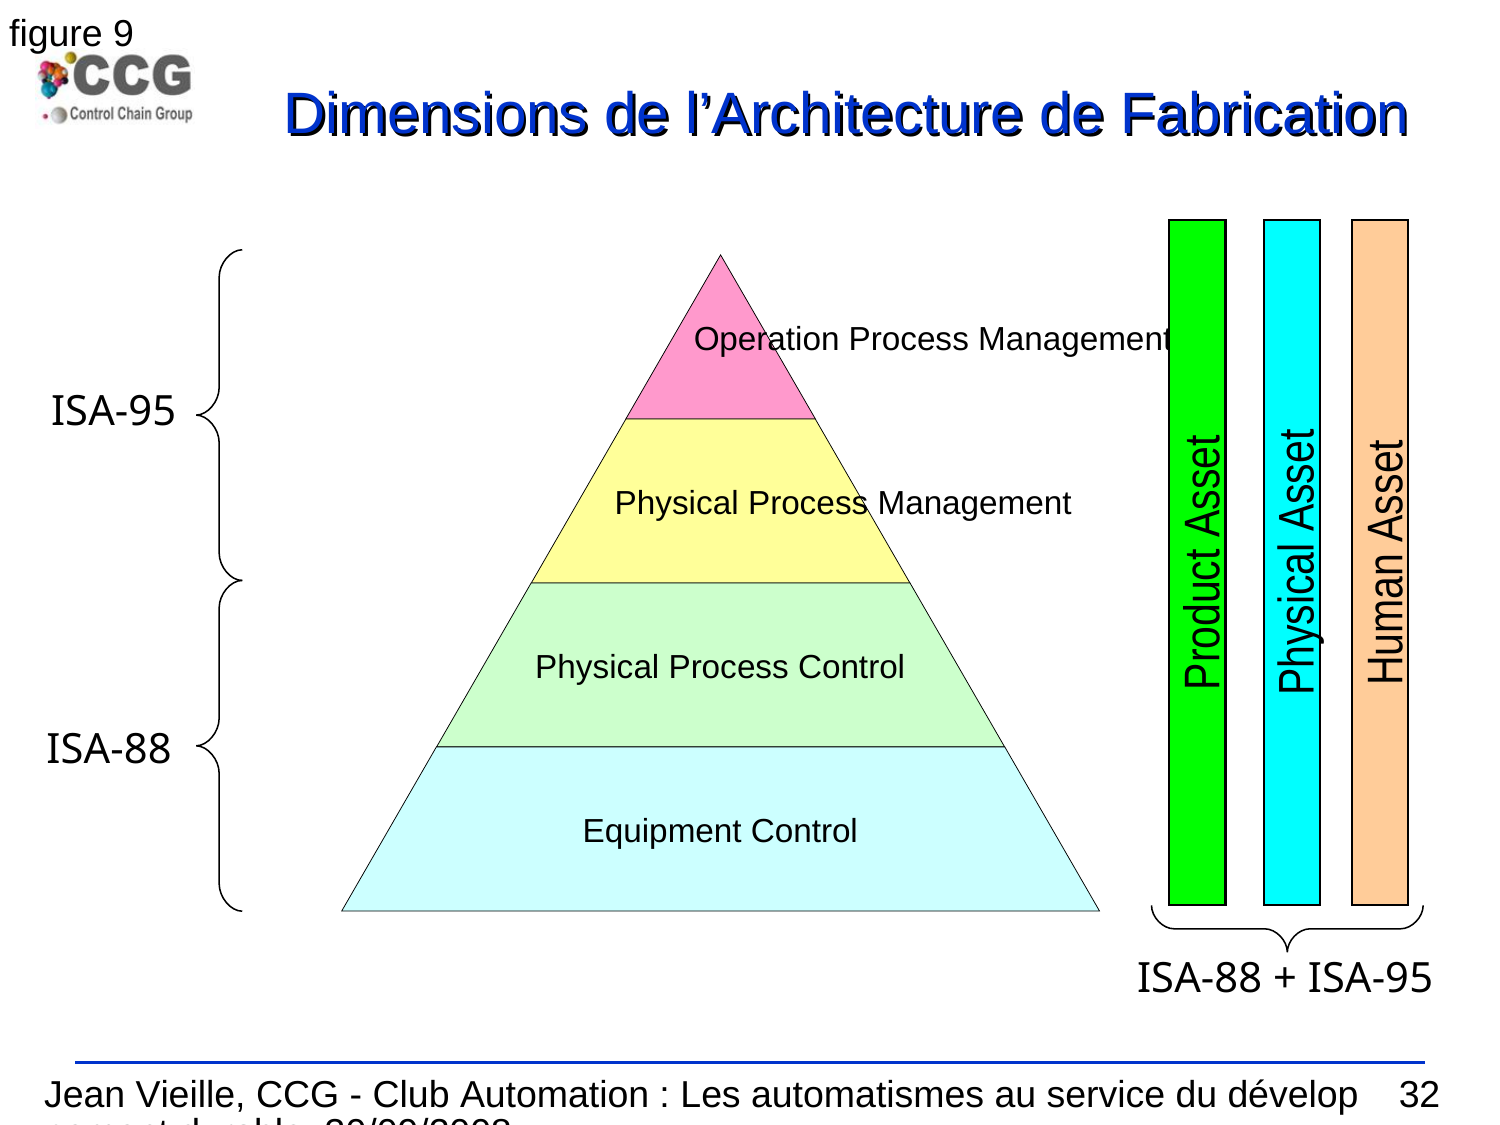

figure 9
# Dimensions de l’Architecture de Fabrication
Operation Process Management
Physical Process Management
Physical Process Control
Equipment Control
ISA-95
Product Asset
Physical Asset
Human Asset
ISA-88
ISA-88 + ISA-95
Jean Vieille, CCG - Club Automation : Les automatismes au service du développement durable  30/09/2008
32